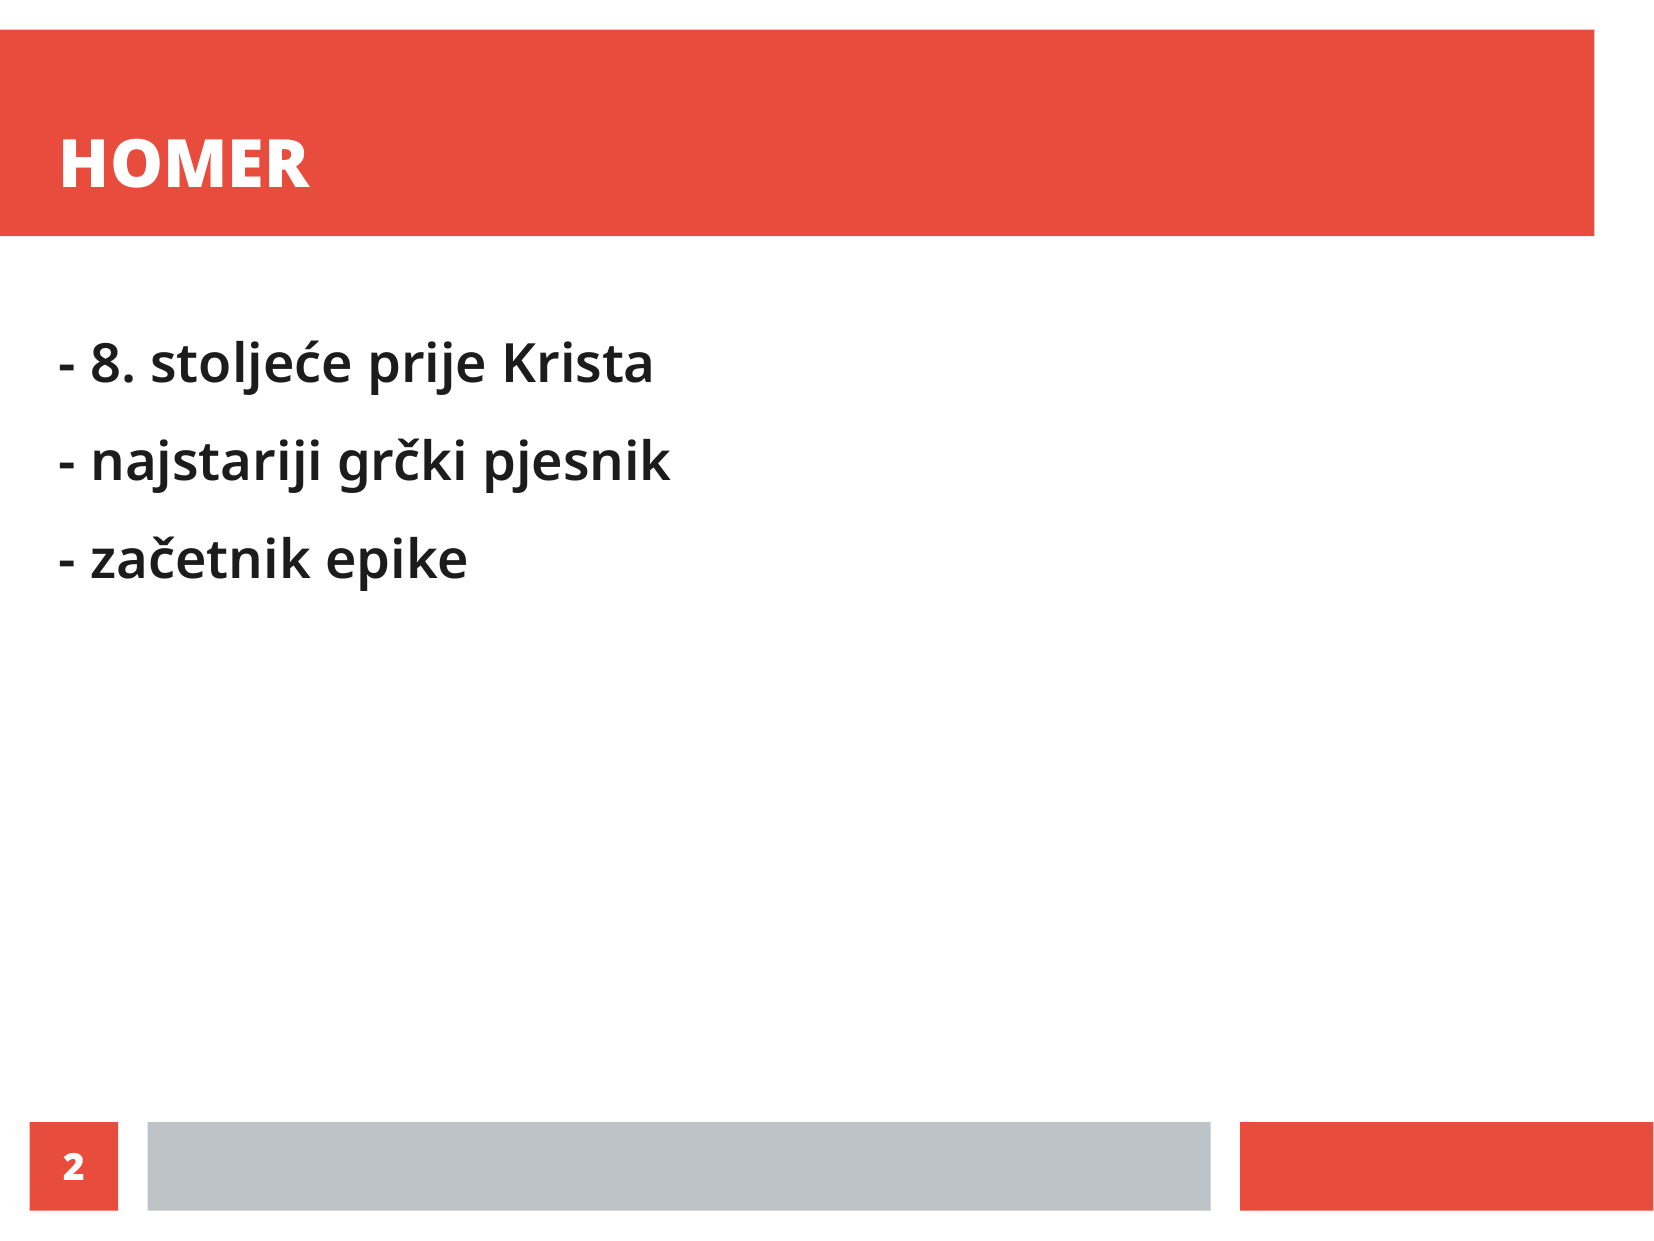

# HOMER
- 8. stoljeće prije Krista
- najstariji grčki pjesnik
- začetnik epike
2